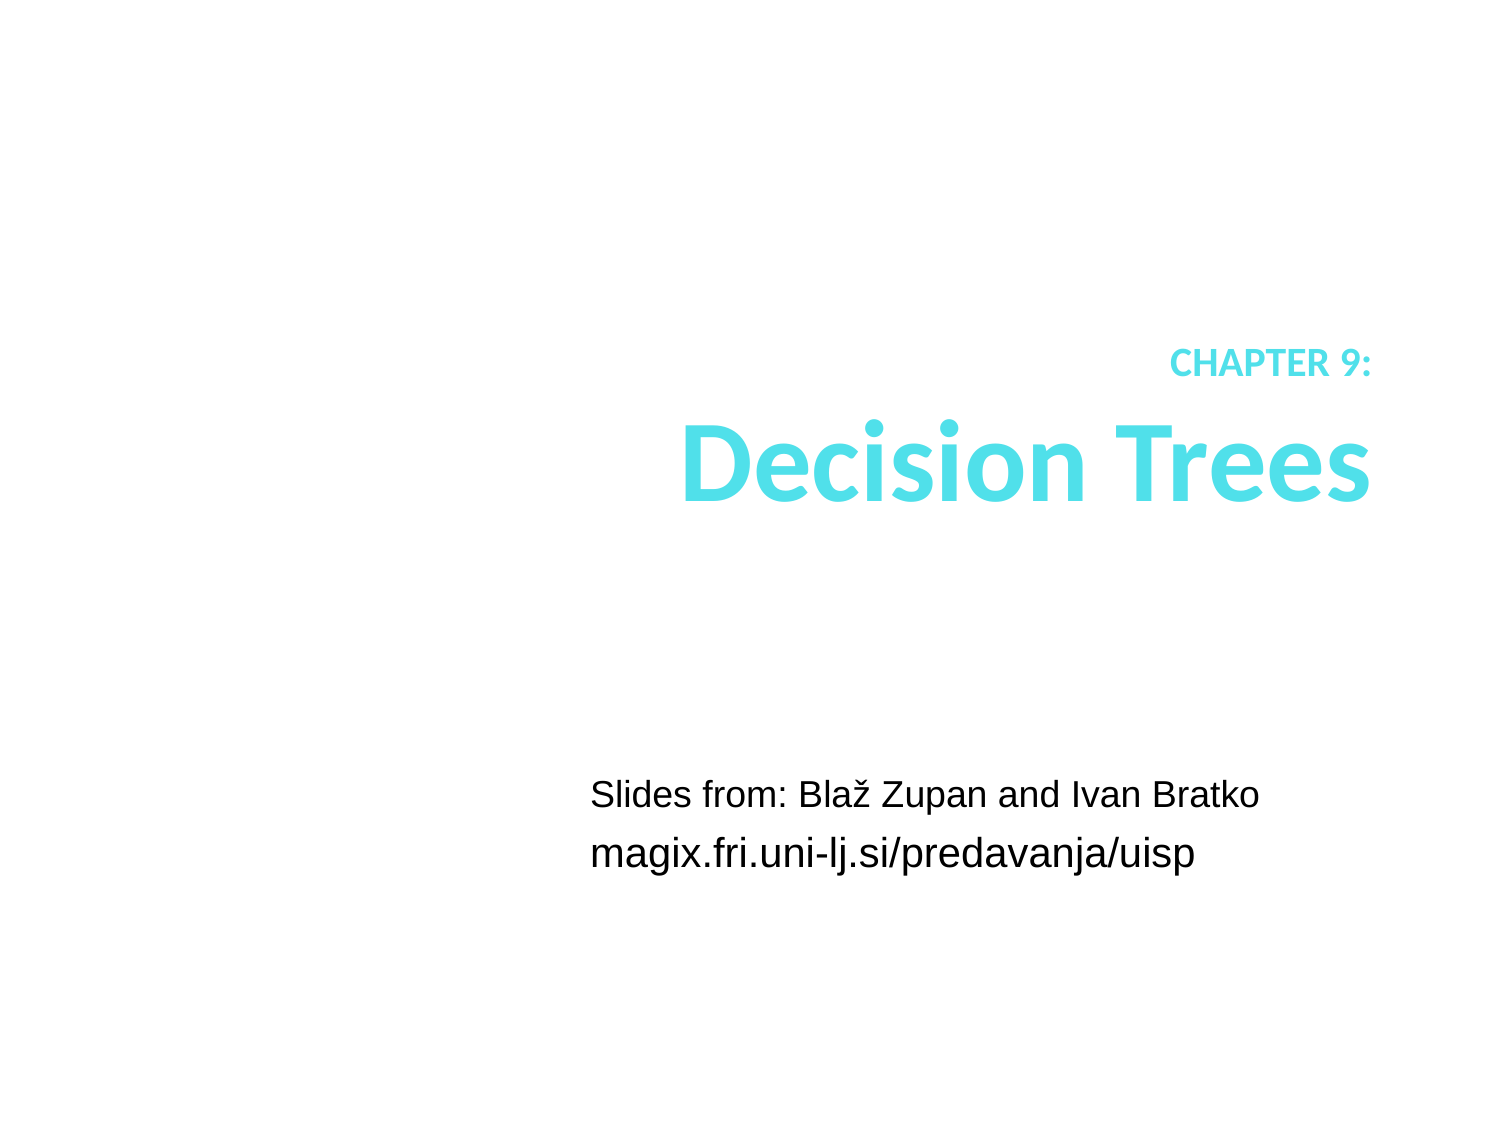

# CHAPTER 9: Decision Trees
Slides from: Blaž Zupan and Ivan Bratko
magix.fri.uni-lj.si/predavanja/uisp